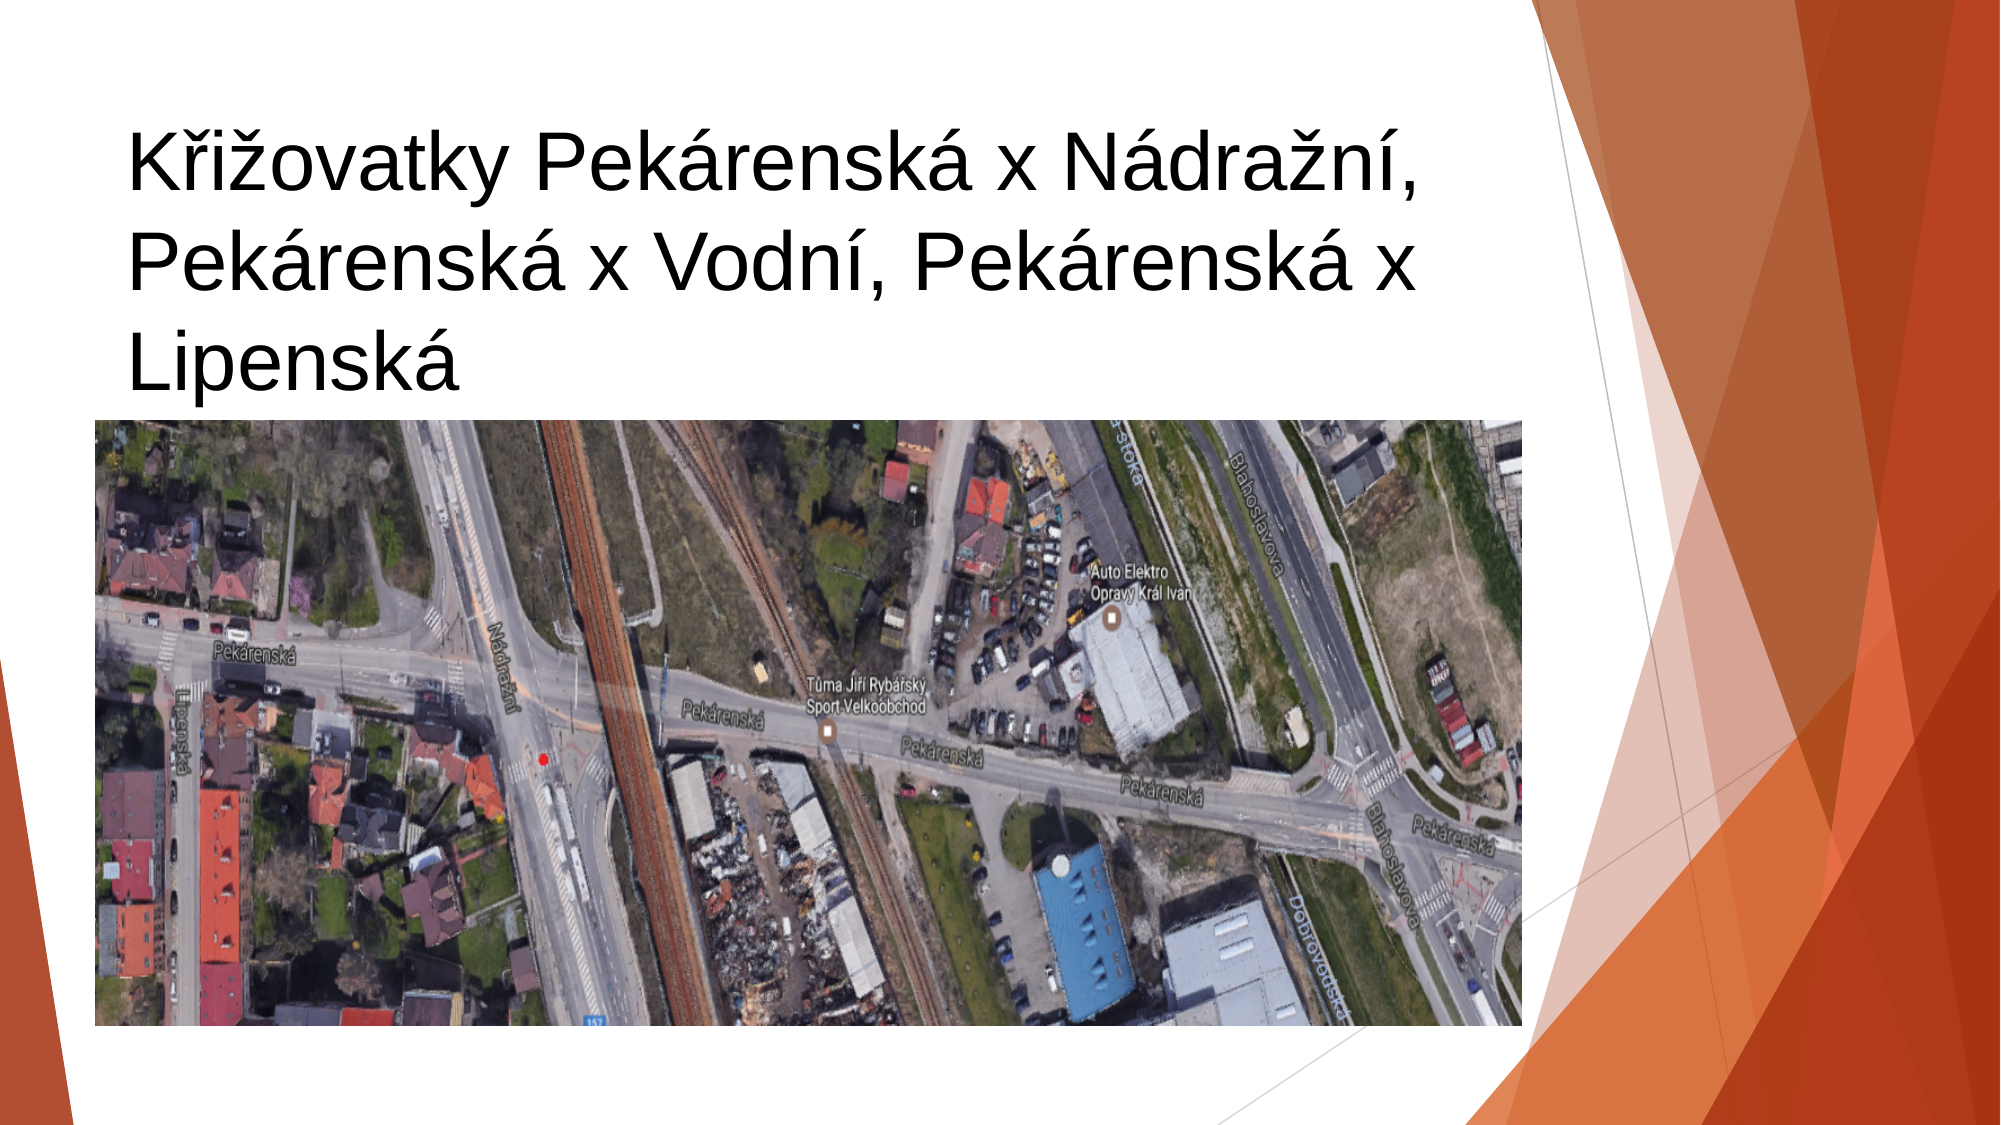

# Křižovatky Pekárenská x Nádražní, Pekárenská x Vodní, Pekárenská x Lipenská